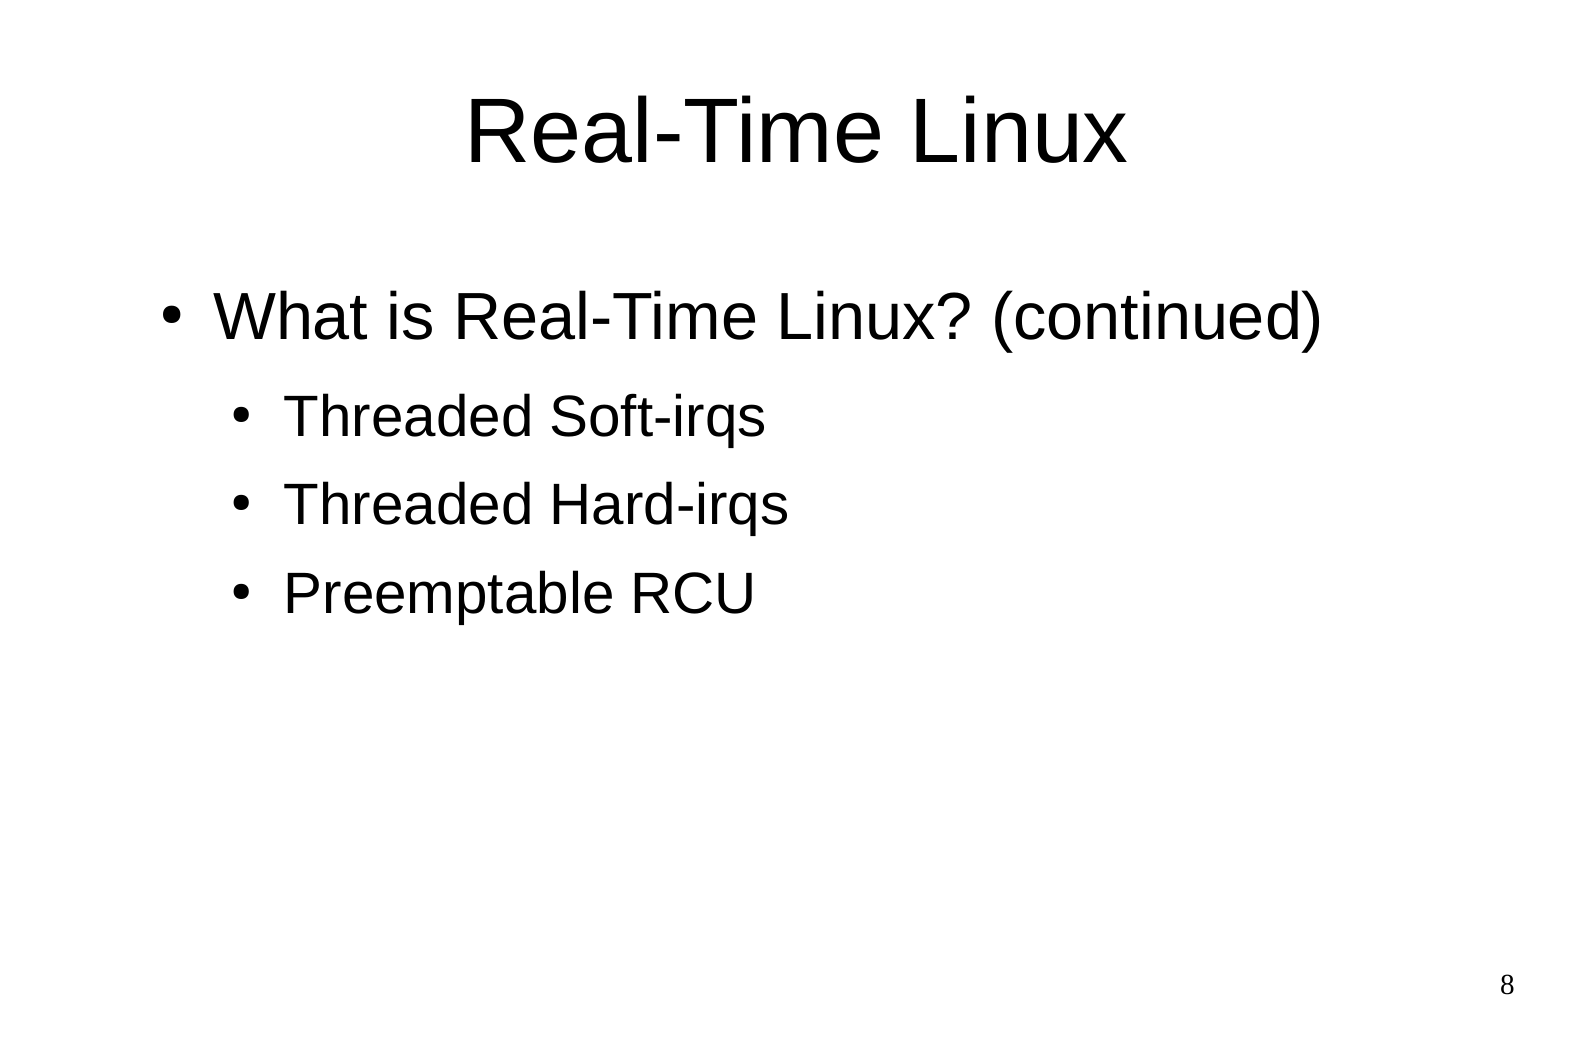

# Real-Time Linux
What is Real-Time Linux? (continued)
Threaded Soft-irqs
Threaded Hard-irqs
Preemptable RCU
8